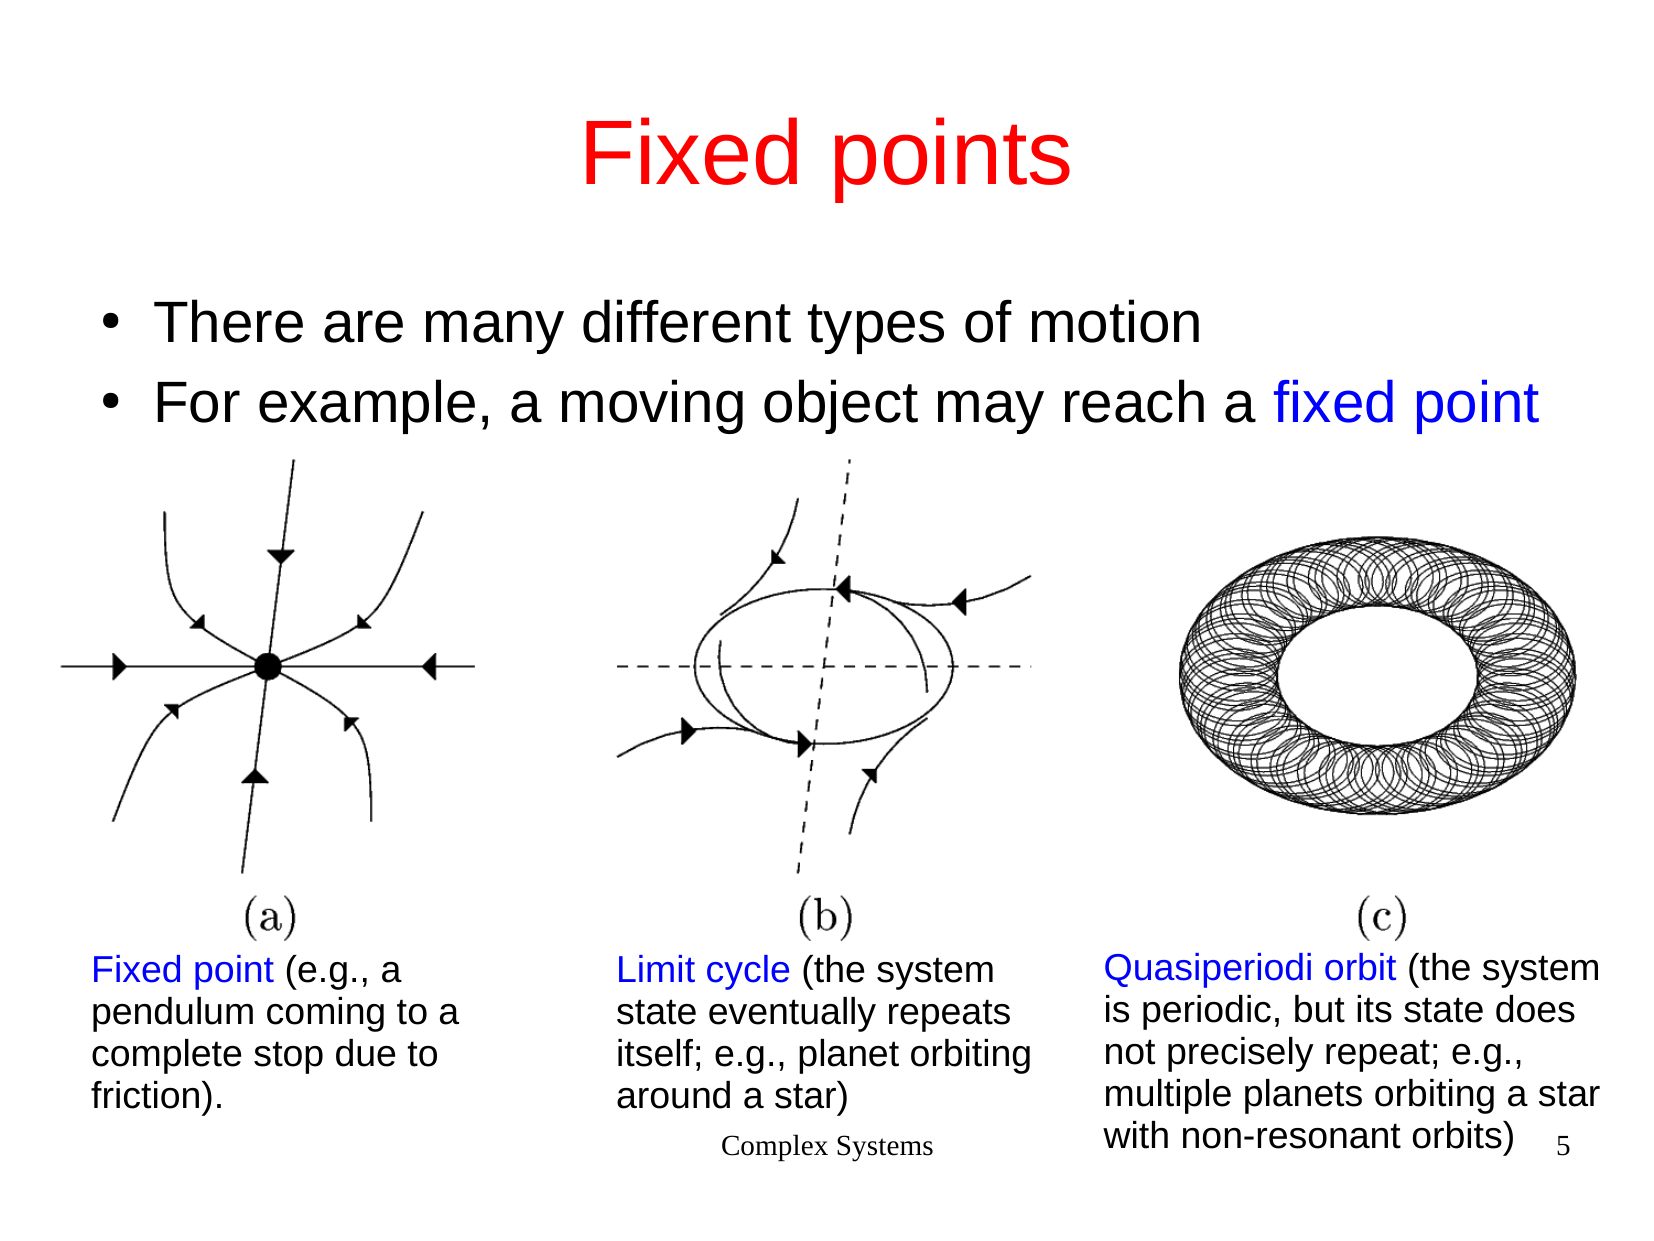

# Fixed points
There are many different types of motion
For example, a moving object may reach a fixed point
Quasiperiodi orbit (the system is periodic, but its state does not precisely repeat; e.g., multiple planets orbiting a star with non-resonant orbits)
Fixed point (e.g., a pendulum coming to a complete stop due to friction).
Limit cycle (the system state eventually repeats itself; e.g., planet orbiting around a star)
Complex Systems
5